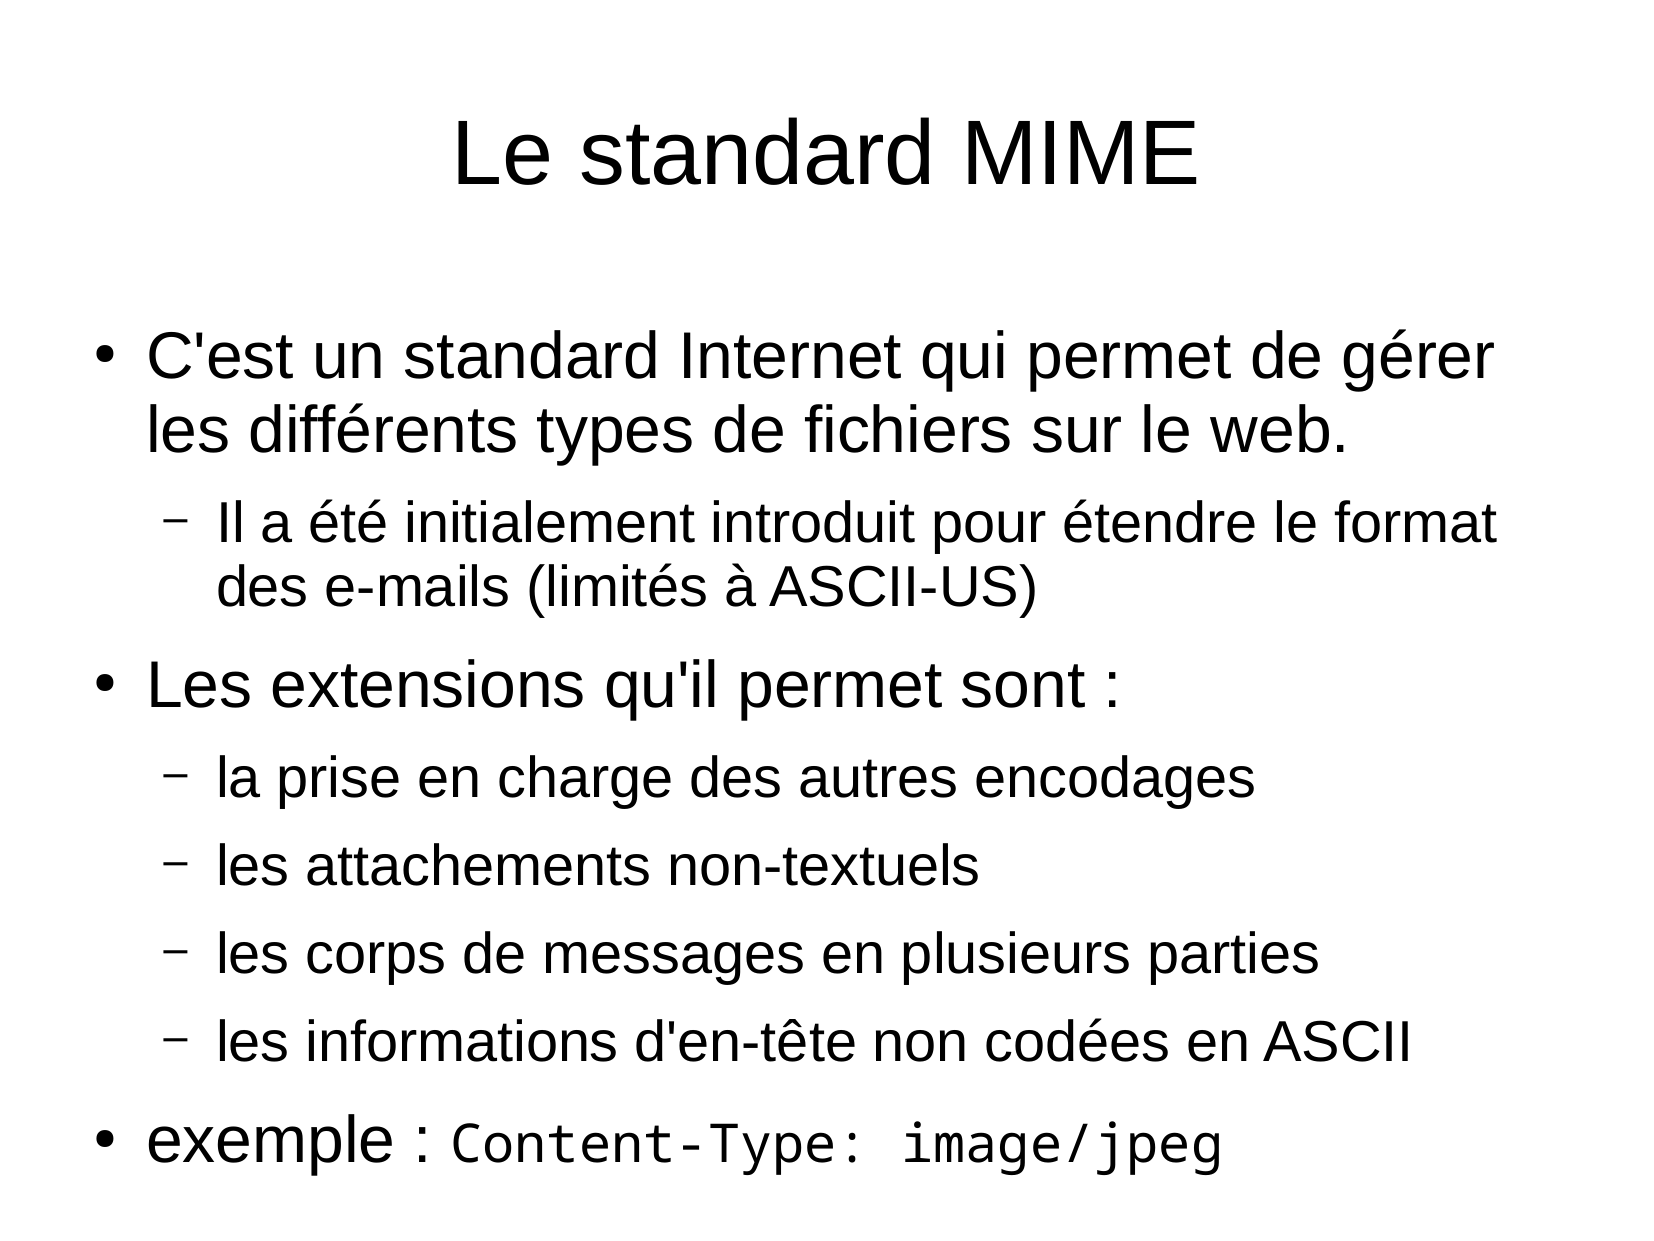

# Le standard MIME
C'est un standard Internet qui permet de gérer les différents types de fichiers sur le web.
Il a été initialement introduit pour étendre le format des e-mails (limités à ASCII-US)
Les extensions qu'il permet sont :
la prise en charge des autres encodages
les attachements non-textuels
les corps de messages en plusieurs parties
les informations d'en-tête non codées en ASCII
exemple : Content-Type: image/jpeg